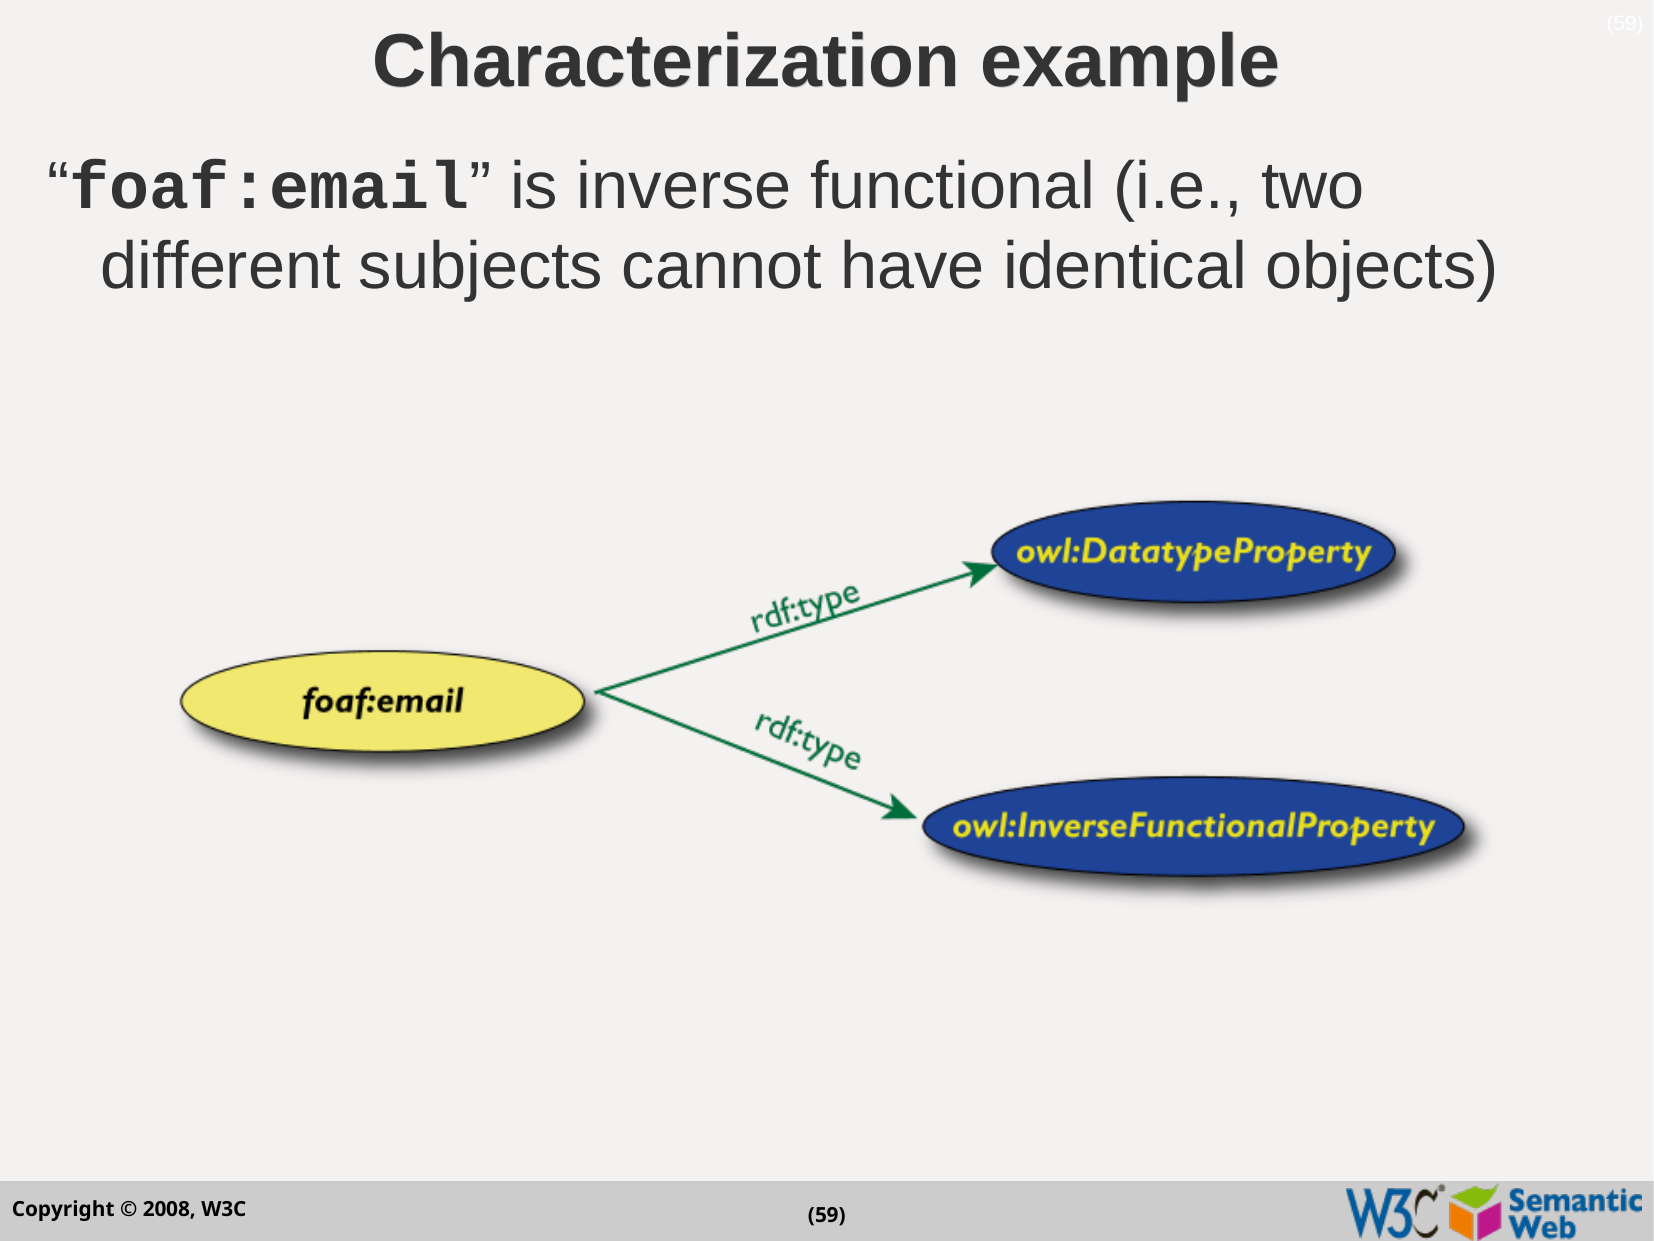

# Characterization example
“foaf:email” is inverse functional (i.e., two different subjects cannot have identical objects)